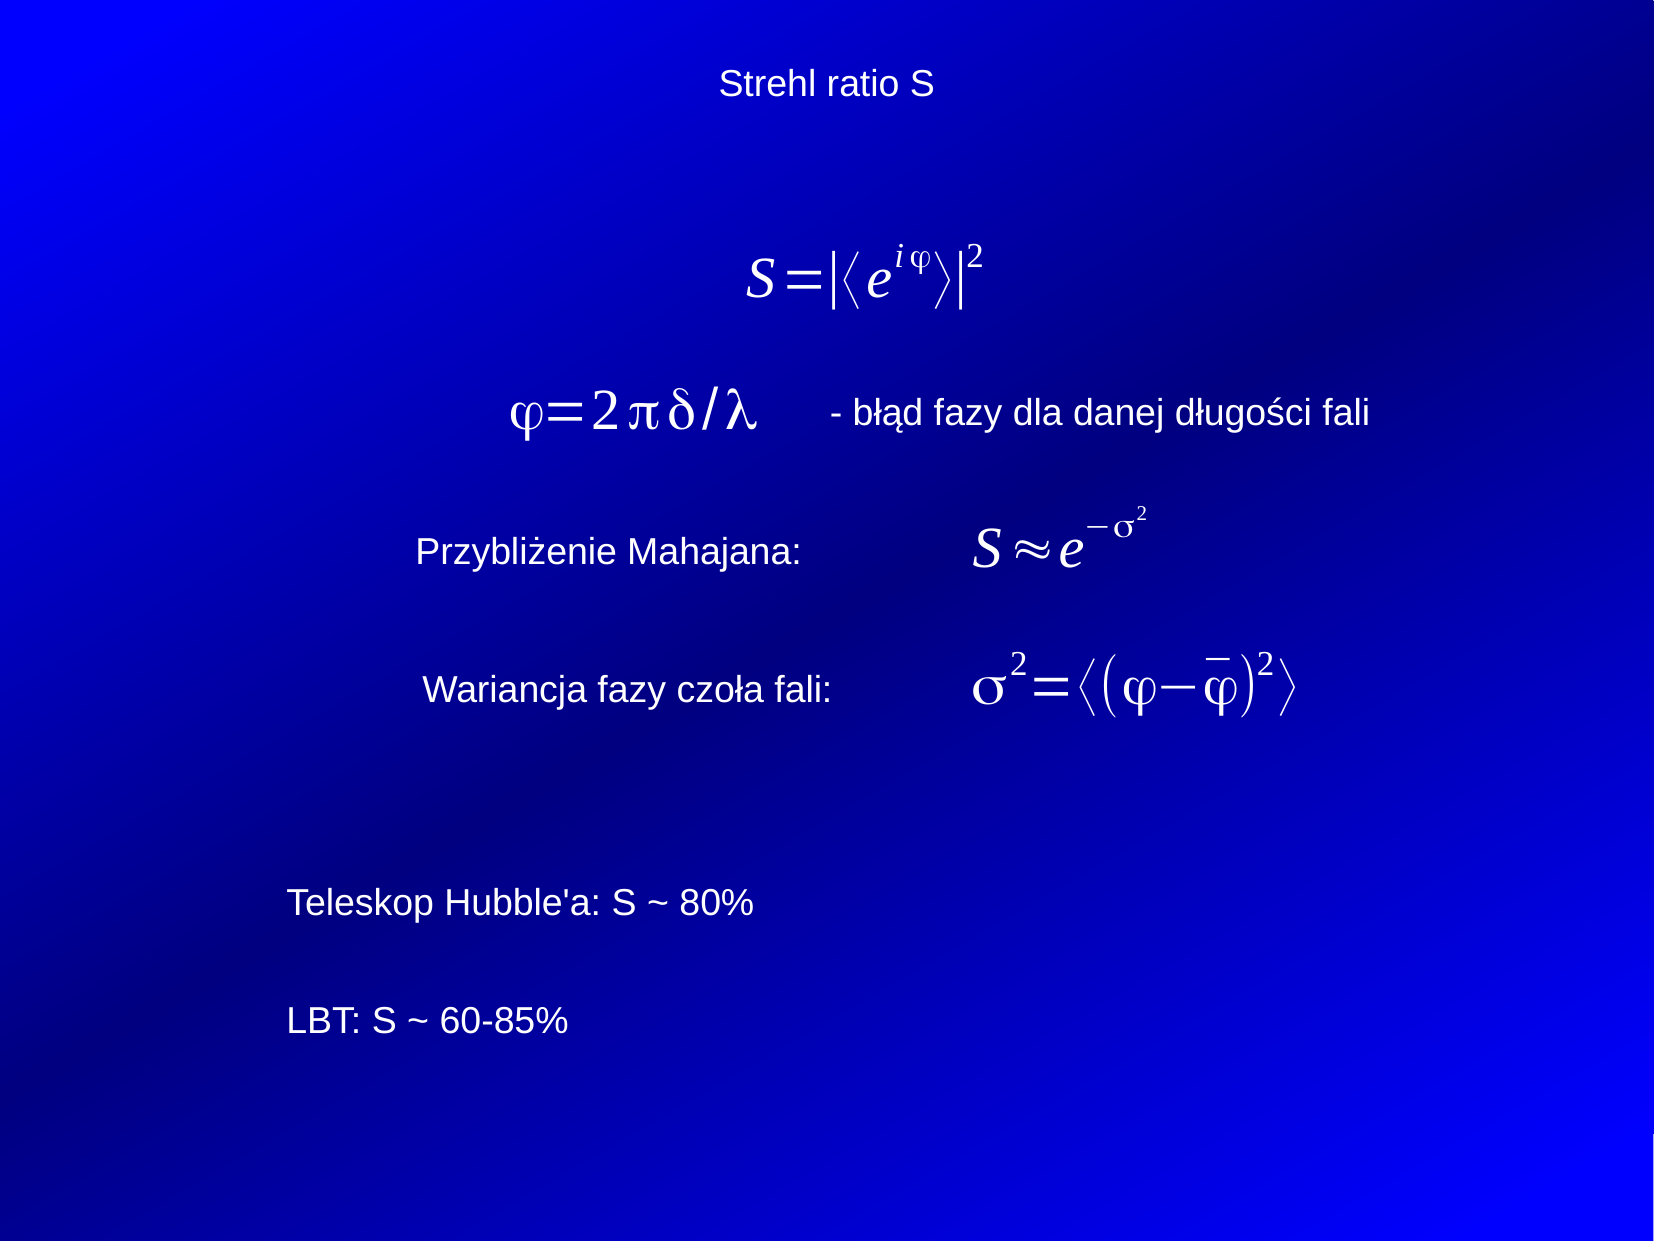

Strehl ratio S
- błąd fazy dla danej długości fali
Przybliżenie Mahajana:
Wariancja fazy czoła fali:
Teleskop Hubble'a: S ~ 80%
LBT: S ~ 60-85%